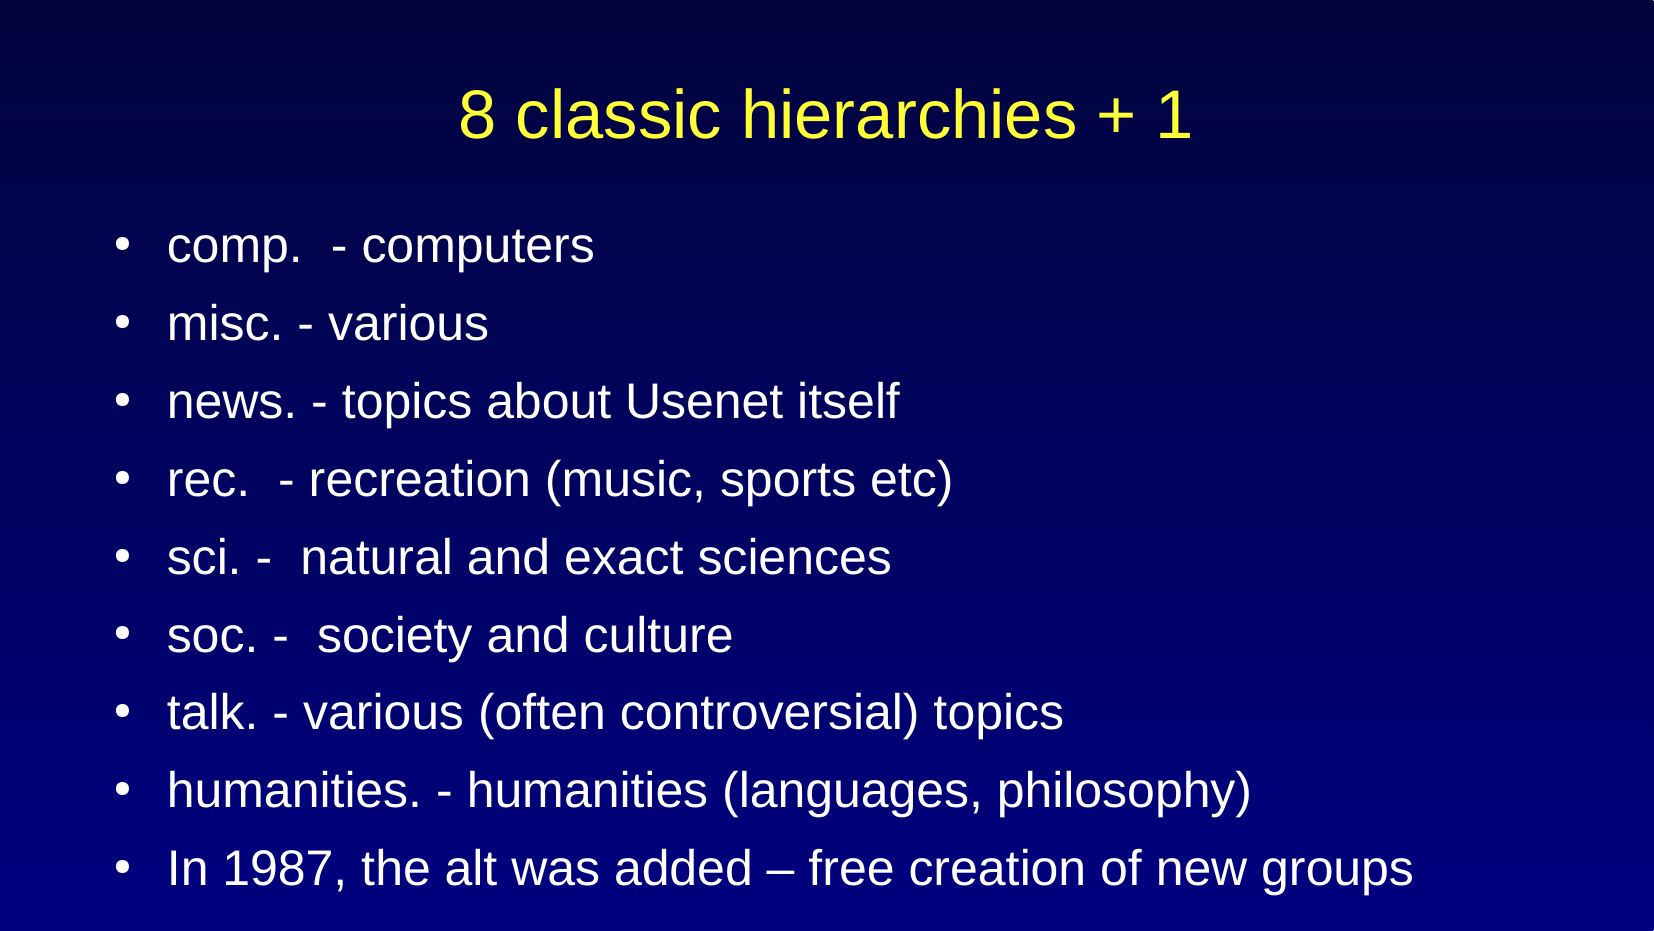

# 8 classic hierarchies + 1
comp. - computers
misc. - various
news. - topics about Usenet itself
rec. - recreation (music, sports etc)
sci. - natural and exact sciences
soc. - society and culture
talk. - various (often controversial) topics
humanities. - humanities (languages, philosophy)
In 1987, the alt was added – free creation of new groups